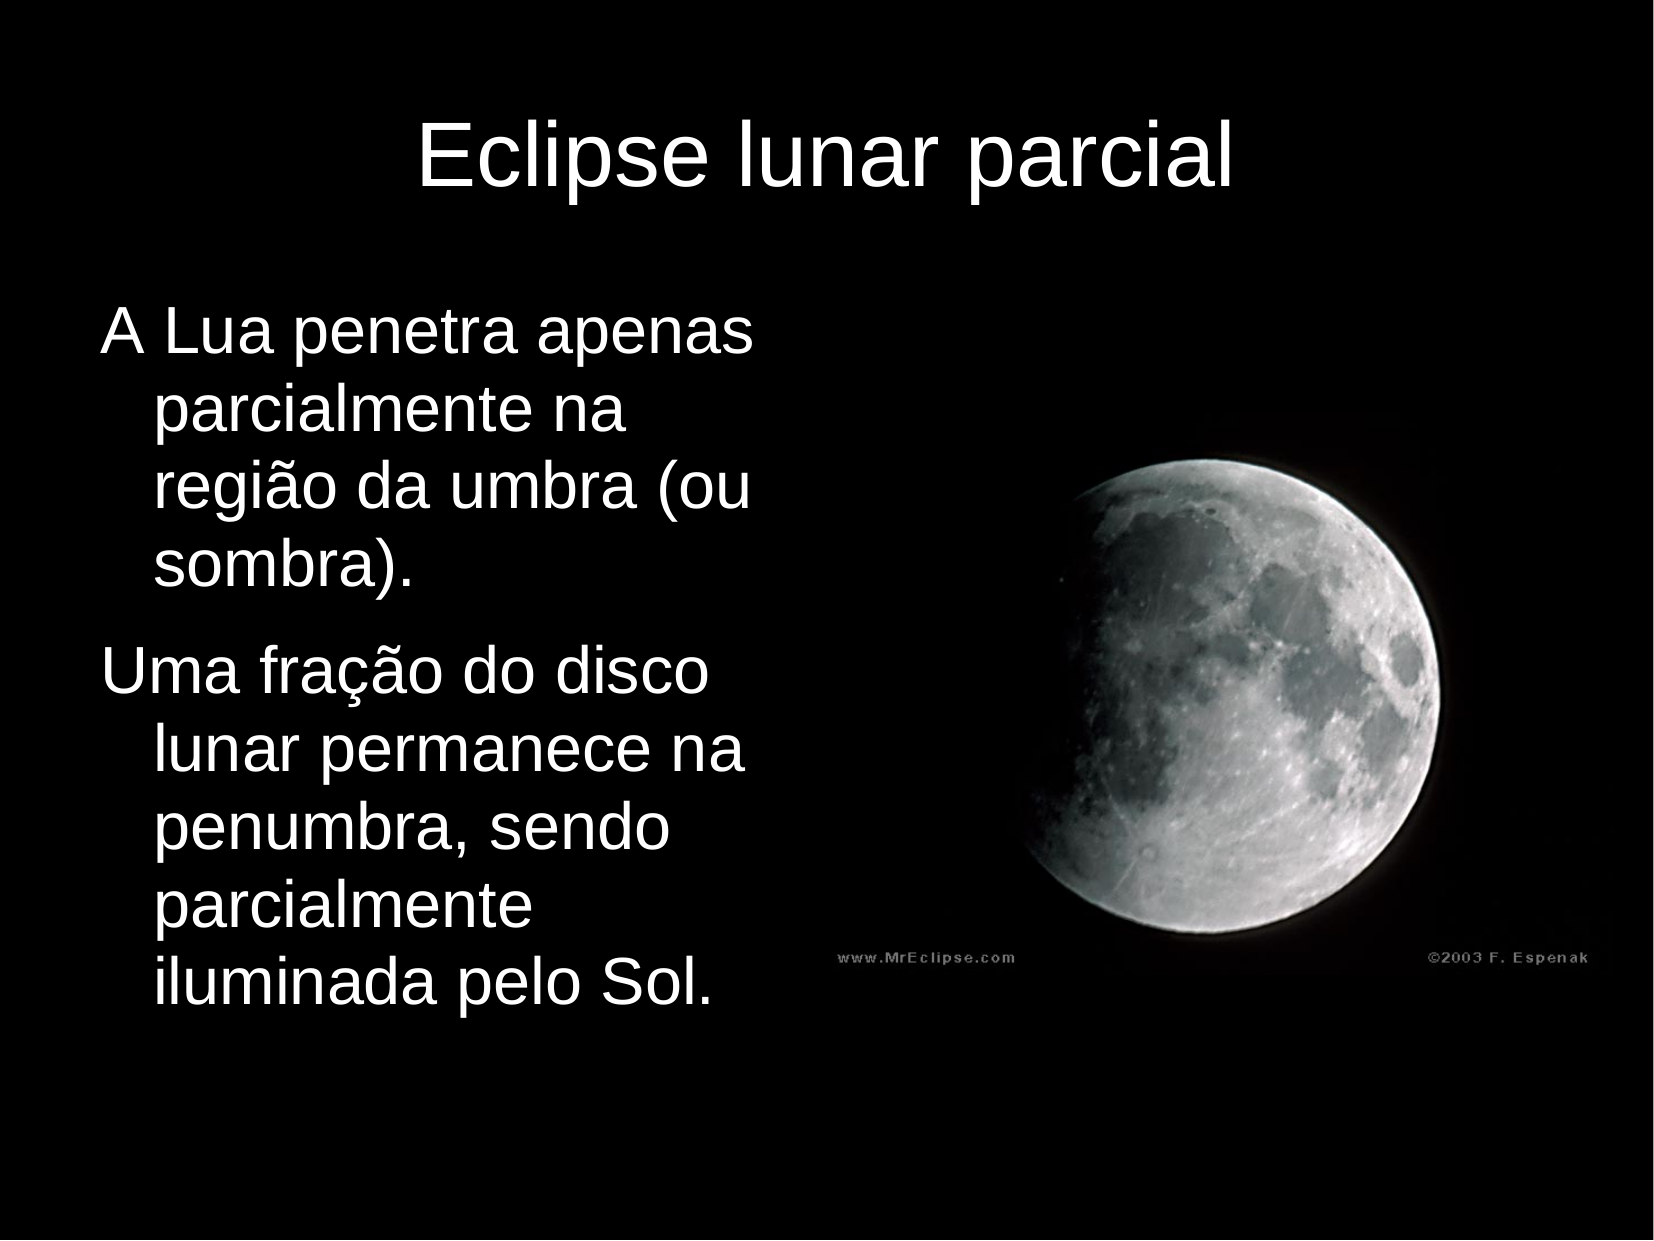

# Eclipse lunar parcial
A Lua penetra apenas parcialmente na região da umbra (ou sombra).
Uma fração do disco lunar permanece na penumbra, sendo parcialmente iluminada pelo Sol.